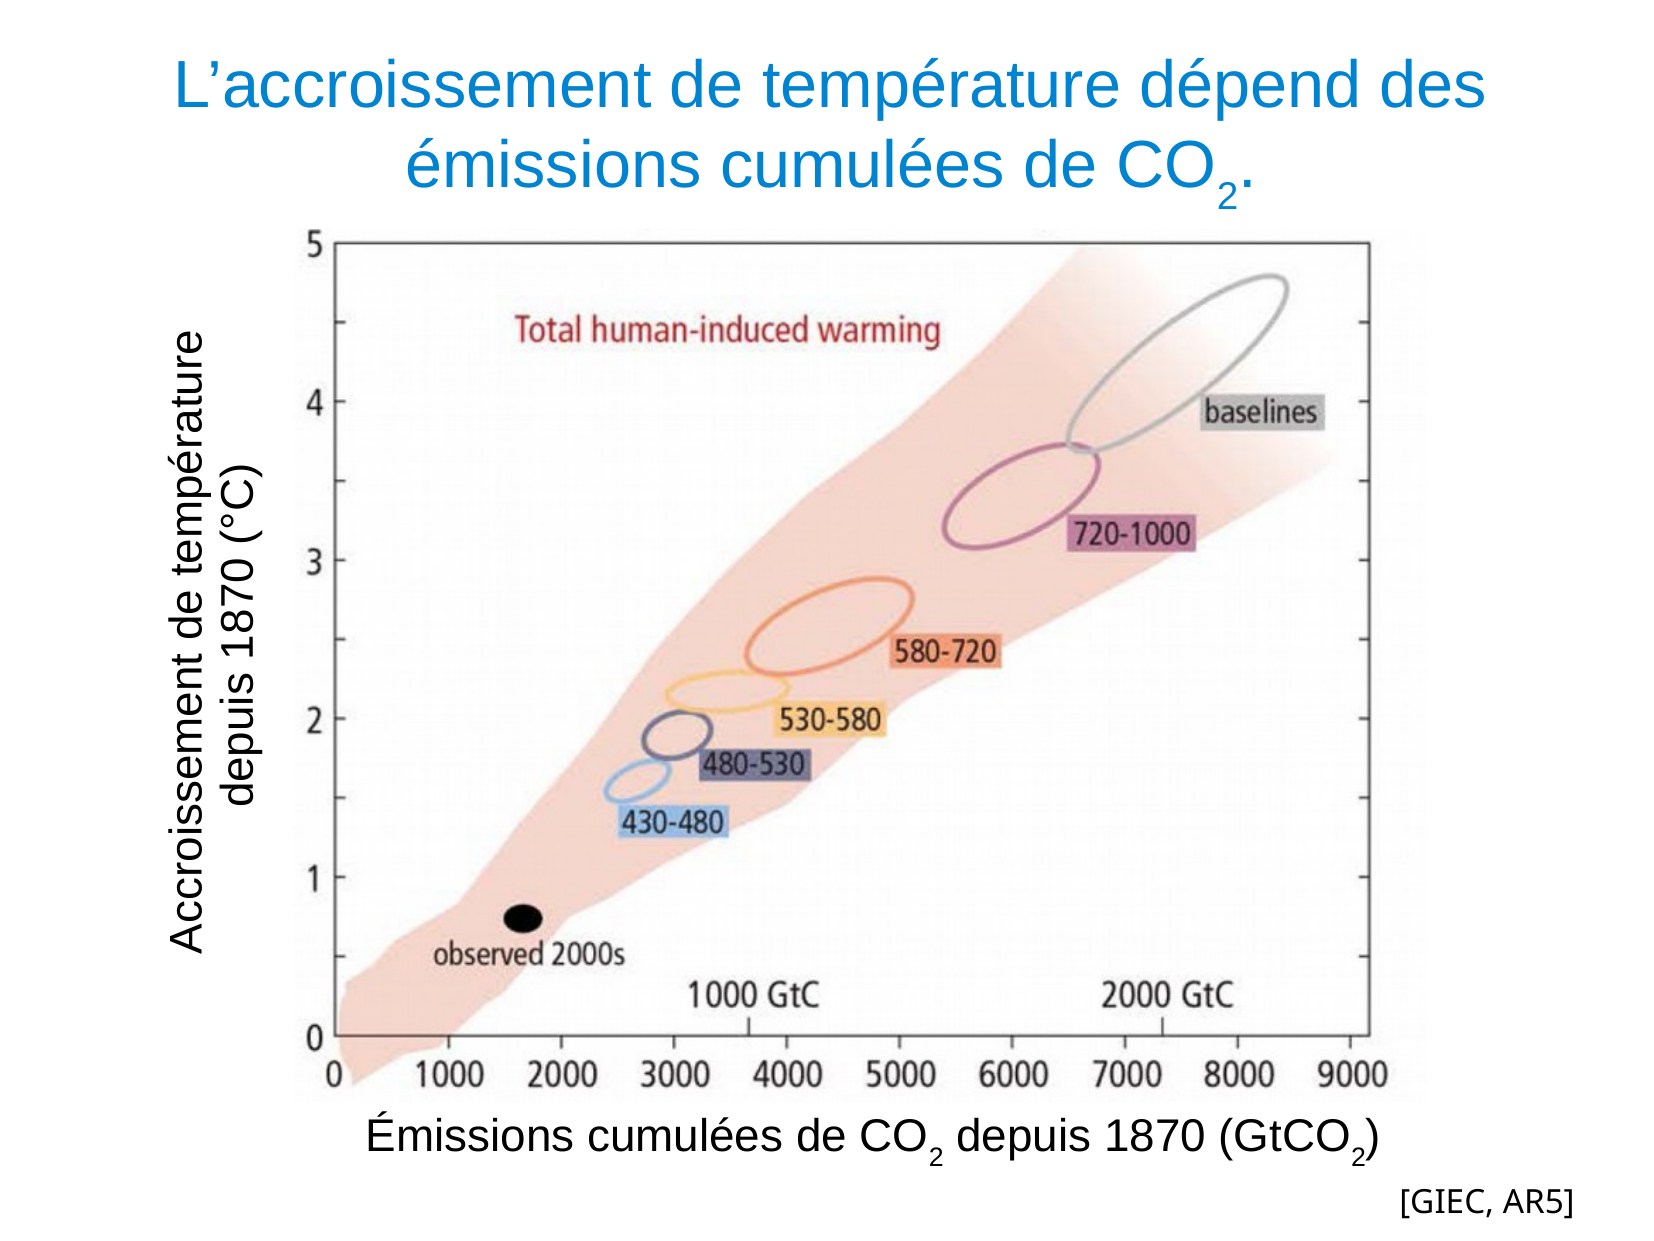

L’accroissement de température dépend des émissions cumulées de CO2.
Accroissement de température
depuis 1870 (°C)
Émissions cumulées de CO2 depuis 1870 (GtCO2)
[GIEC, AR5]